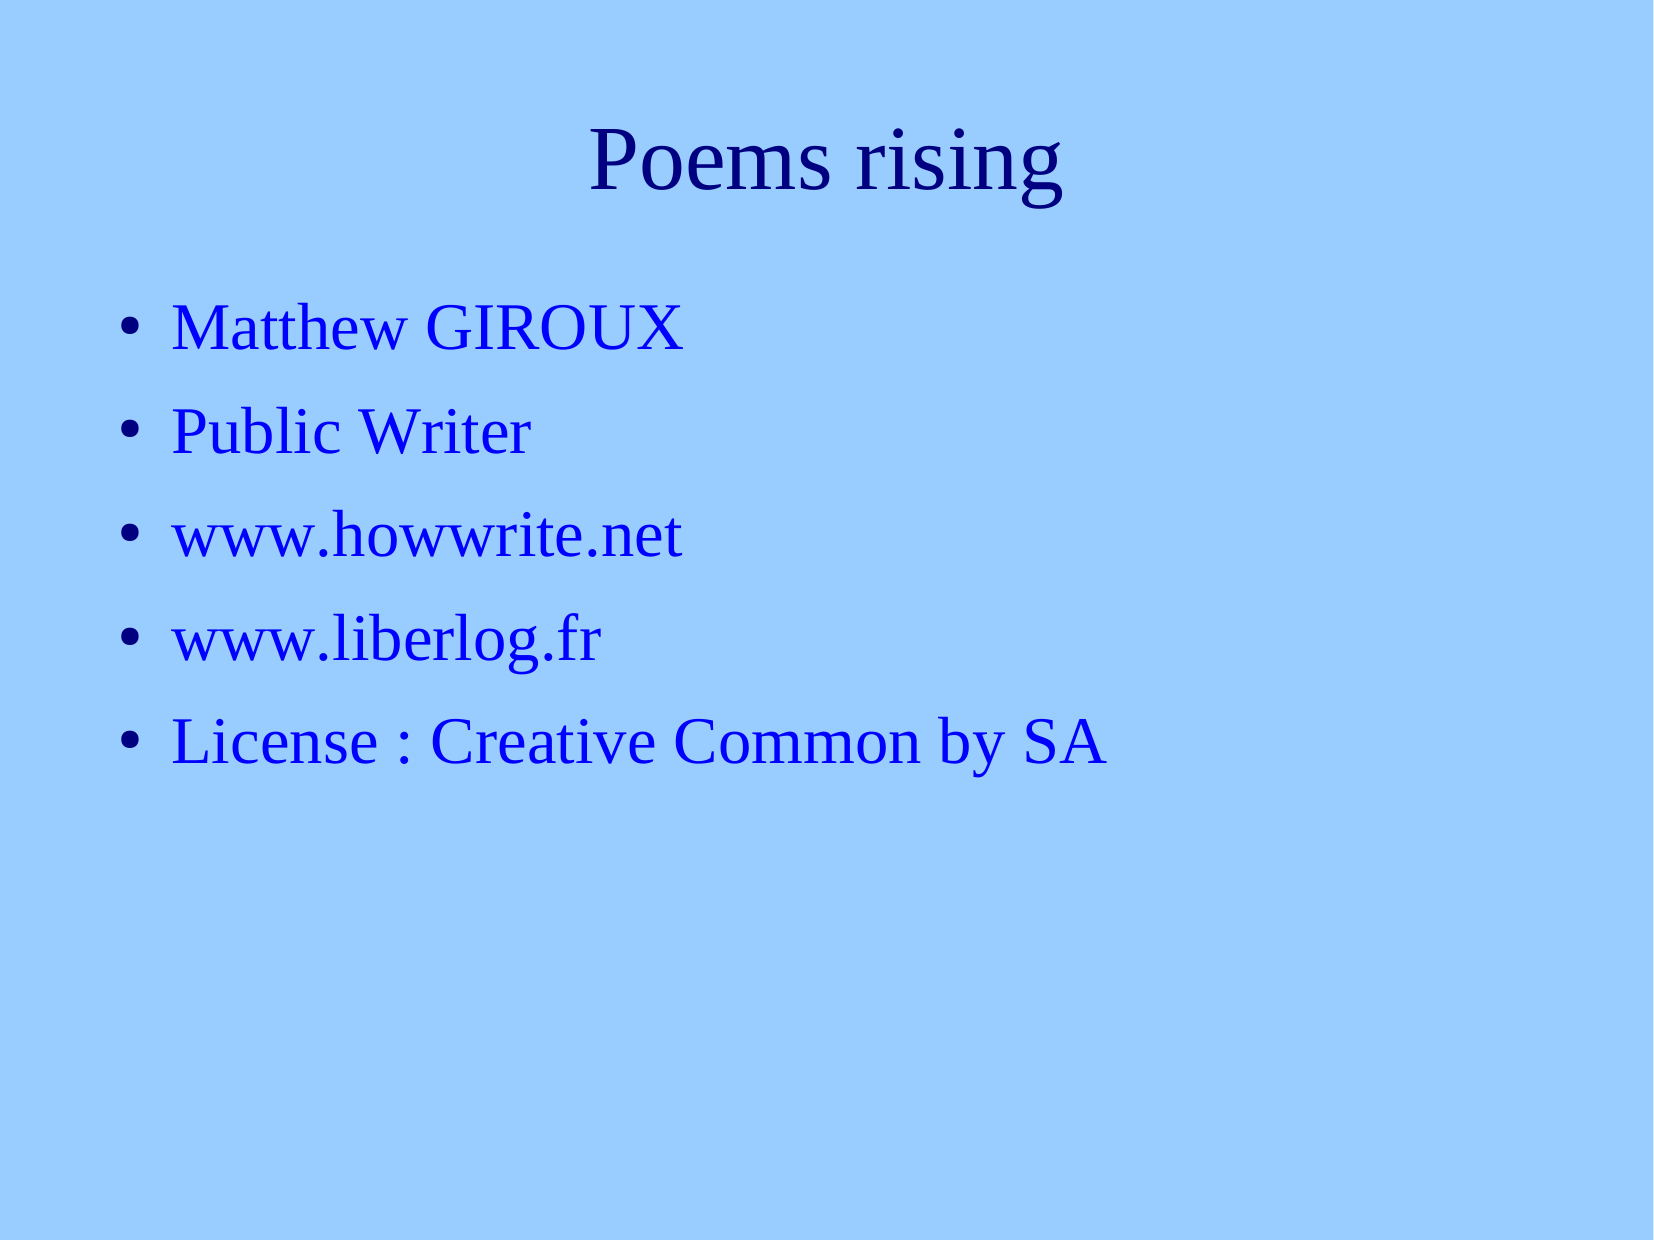

# Poems rising
Matthew GIROUX
Public Writer
www.howwrite.net
www.liberlog.fr
License : Creative Common by SA